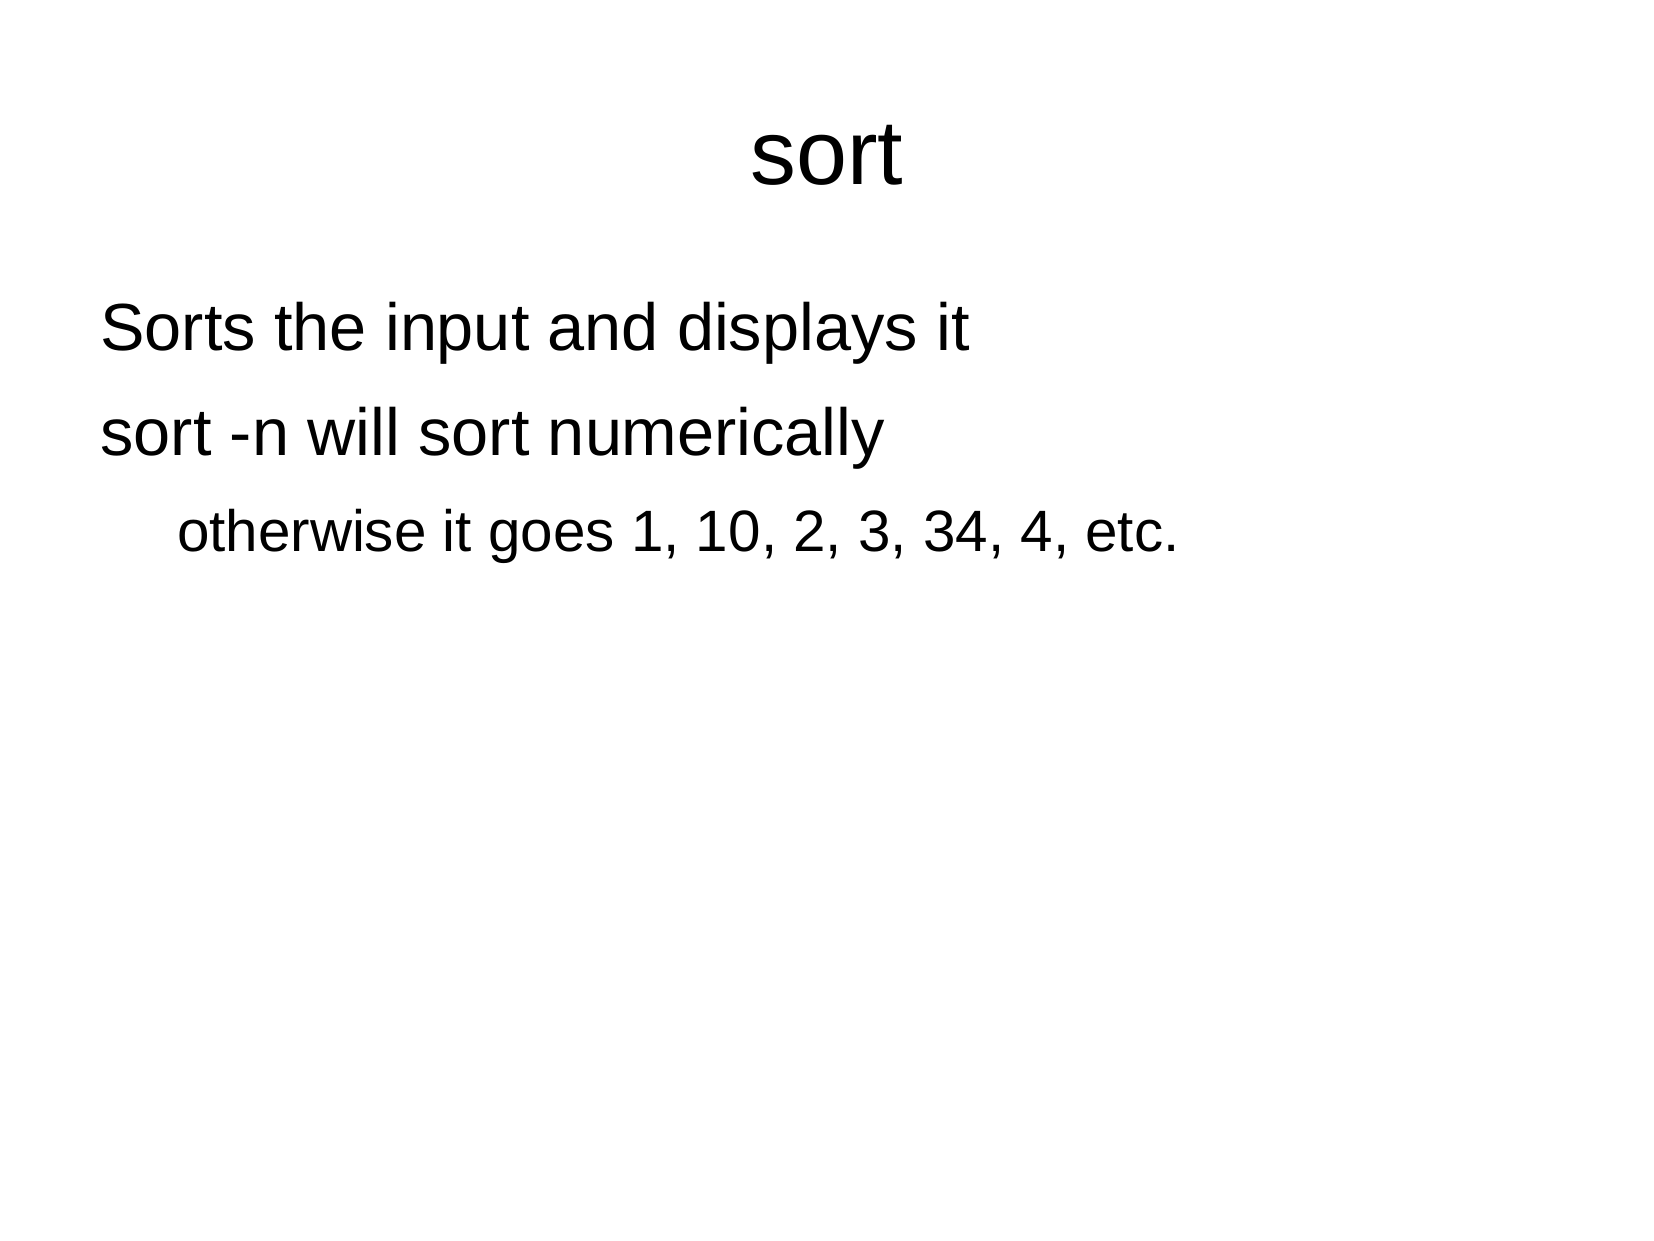

# sort
Sorts the input and displays it
sort -n will sort numerically
otherwise it goes 1, 10, 2, 3, 34, 4, etc.